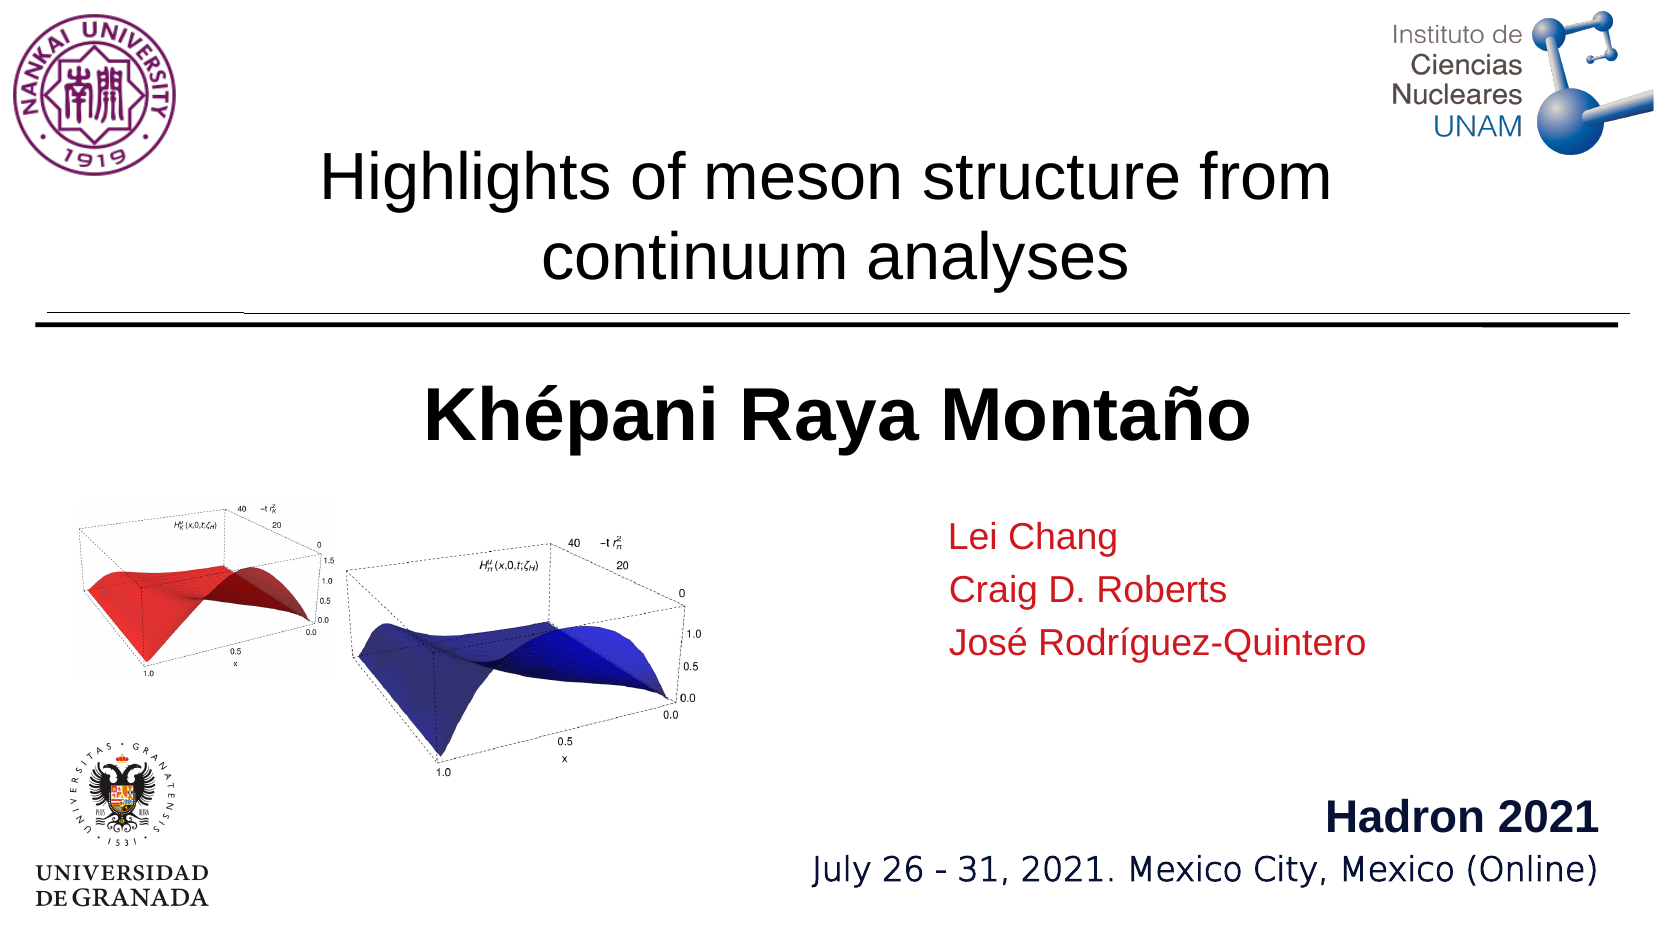

Highlights of meson structure from
continuum analyses
Khépani Raya Montaño
Lei Chang
Craig D. Roberts
José Rodríguez-Quintero
Hadron 2021
July 26 - 31, 2021. Mexico City, Mexico (Online)